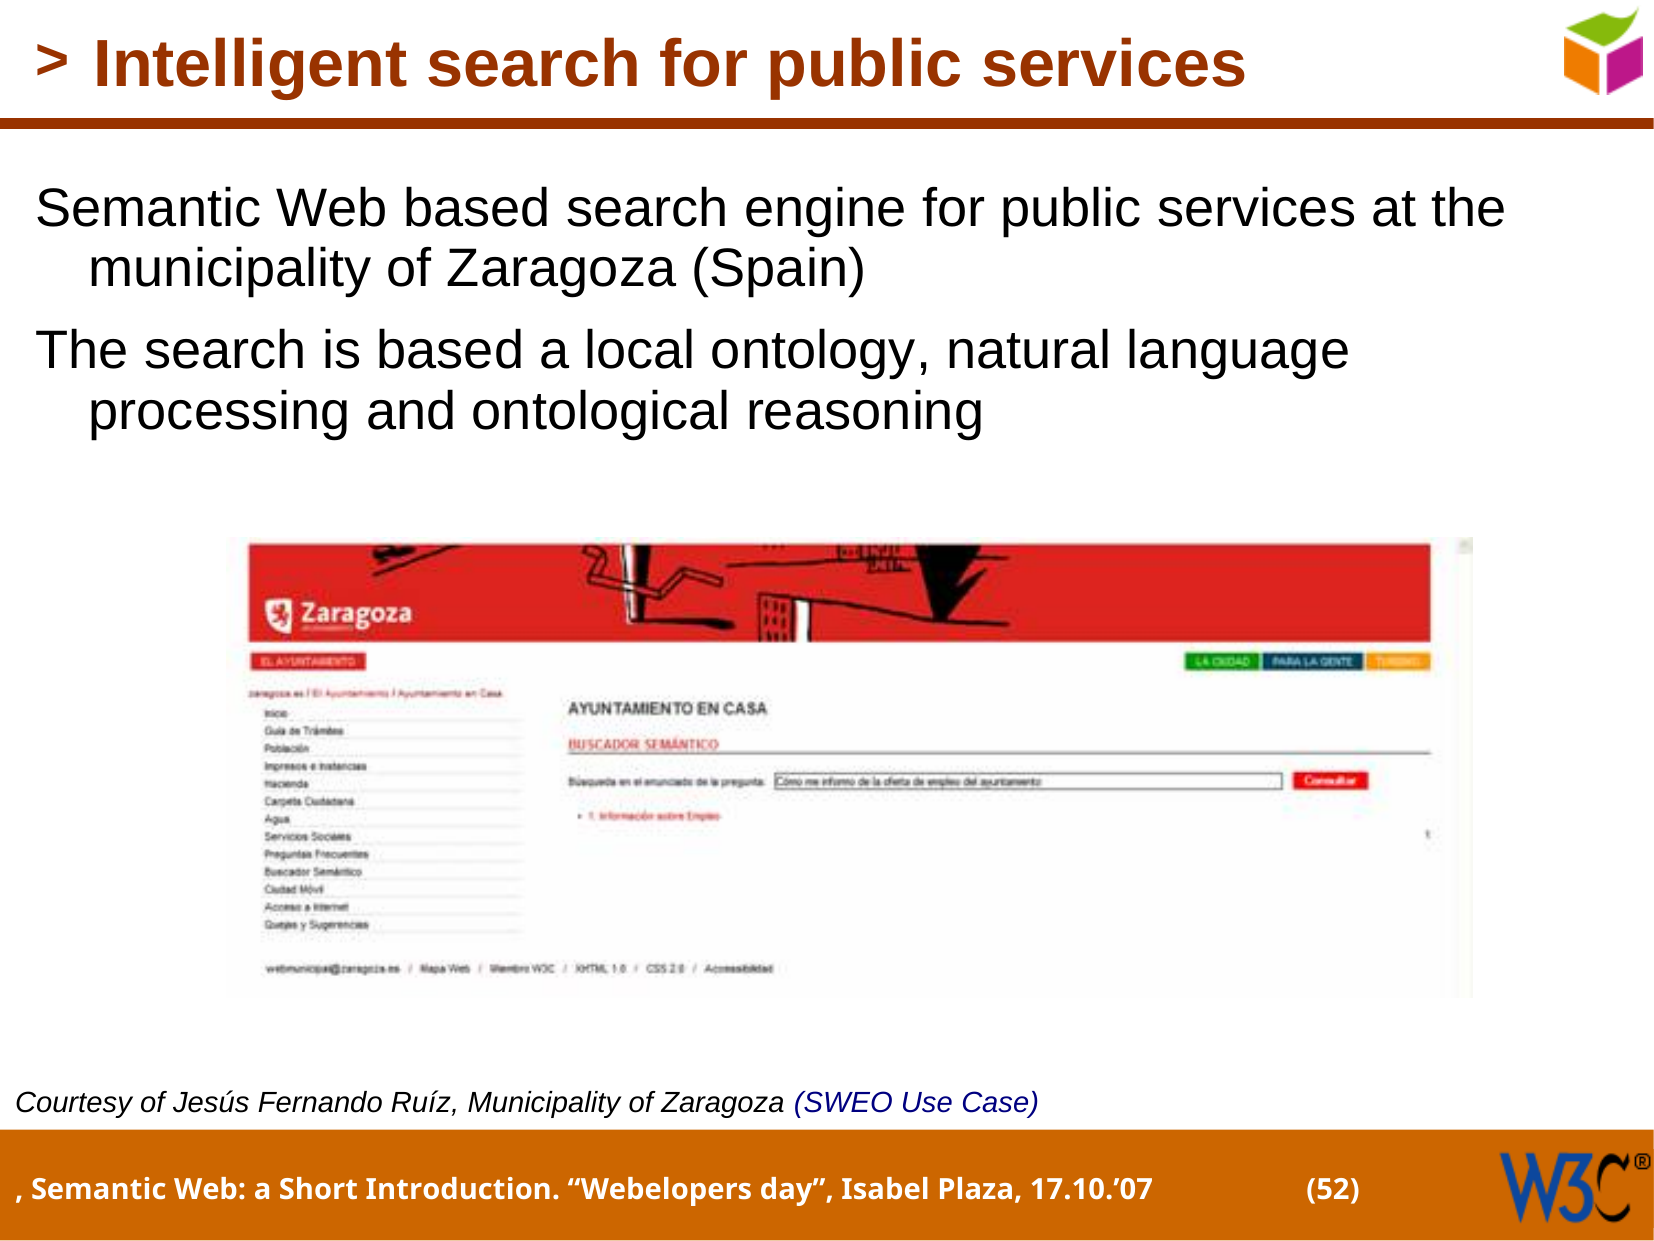

# Intelligent search for public services
Semantic Web based search engine for public services at the municipality of Zaragoza (Spain)
The search is based a local ontology, natural language processing and ontological reasoning
Courtesy of Jesús Fernando Ruíz, Municipality of Zaragoza (SWEO Use Case)